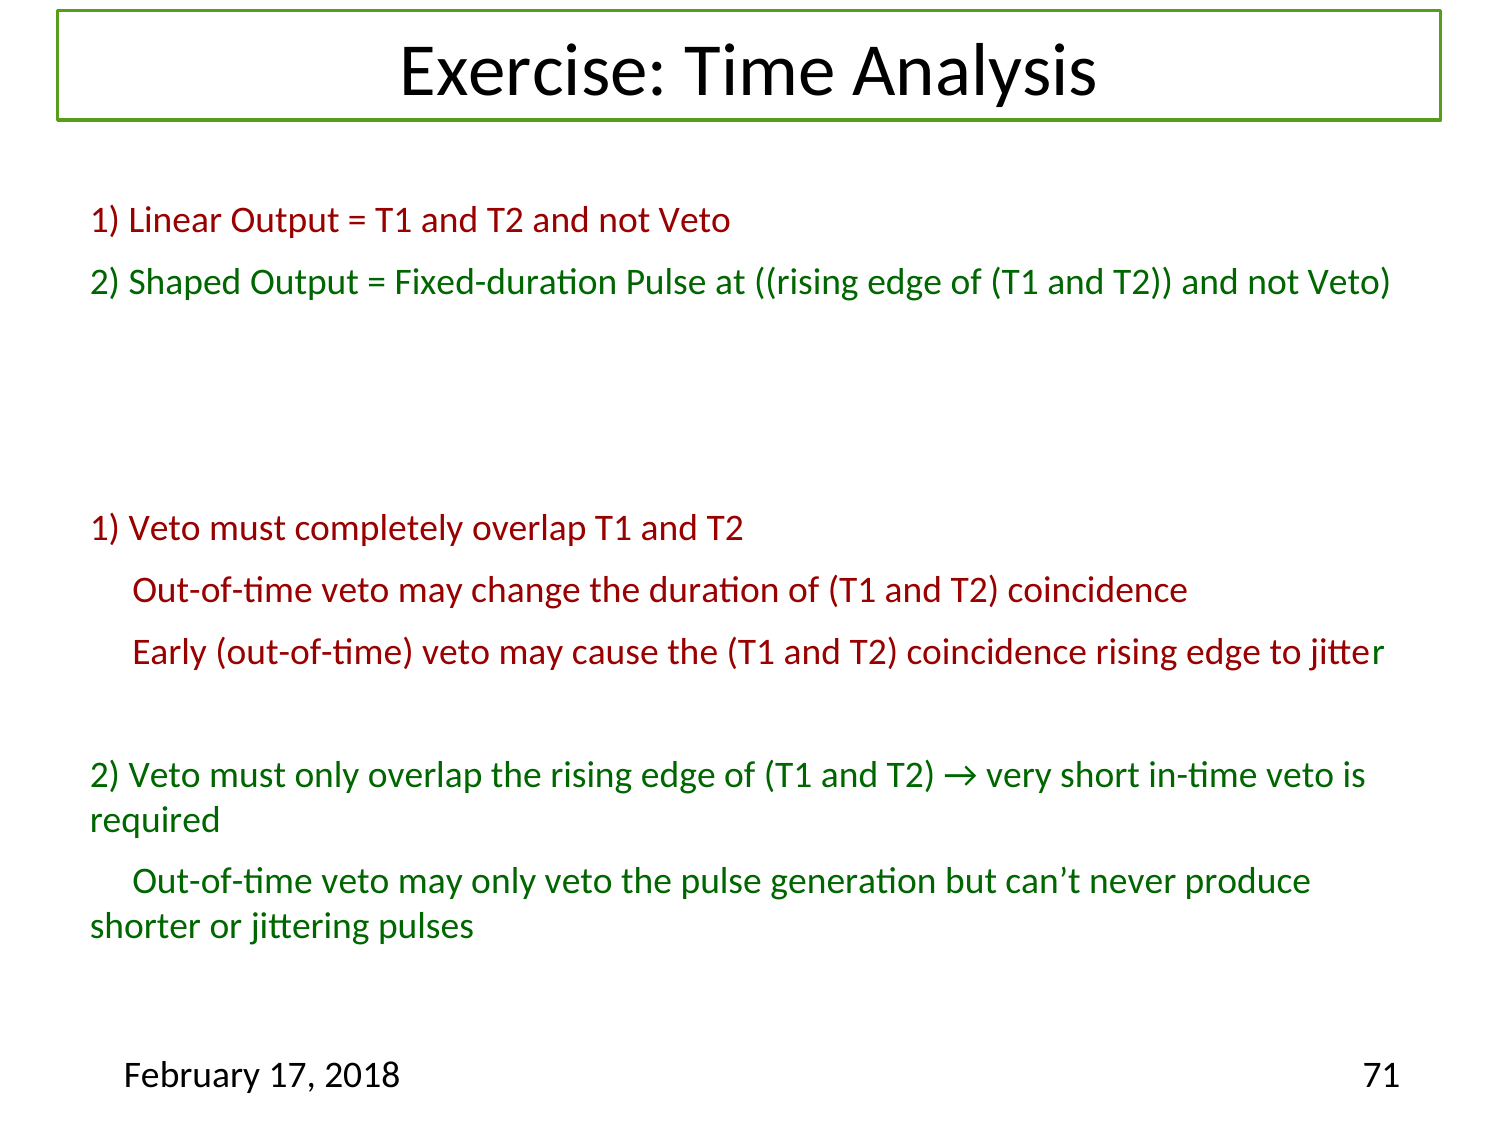

# Exercise: Time Analysis
1) Linear Output = T1 and T2 and not Veto
2) Shaped Output = Fixed-duration Pulse at ((rising edge of (T1 and T2)) and not Veto)
1) Veto must completely overlap T1 and T2
 Out-of-time veto may change the duration of (T1 and T2) coincidence
 Early (out-of-time) veto may cause the (T1 and T2) coincidence rising edge to jitter
2) Veto must only overlap the rising edge of (T1 and T2) → very short in-time veto is required
 Out-of-time veto may only veto the pulse generation but can’t never produce shorter or jittering pulses
17 February 2018
71